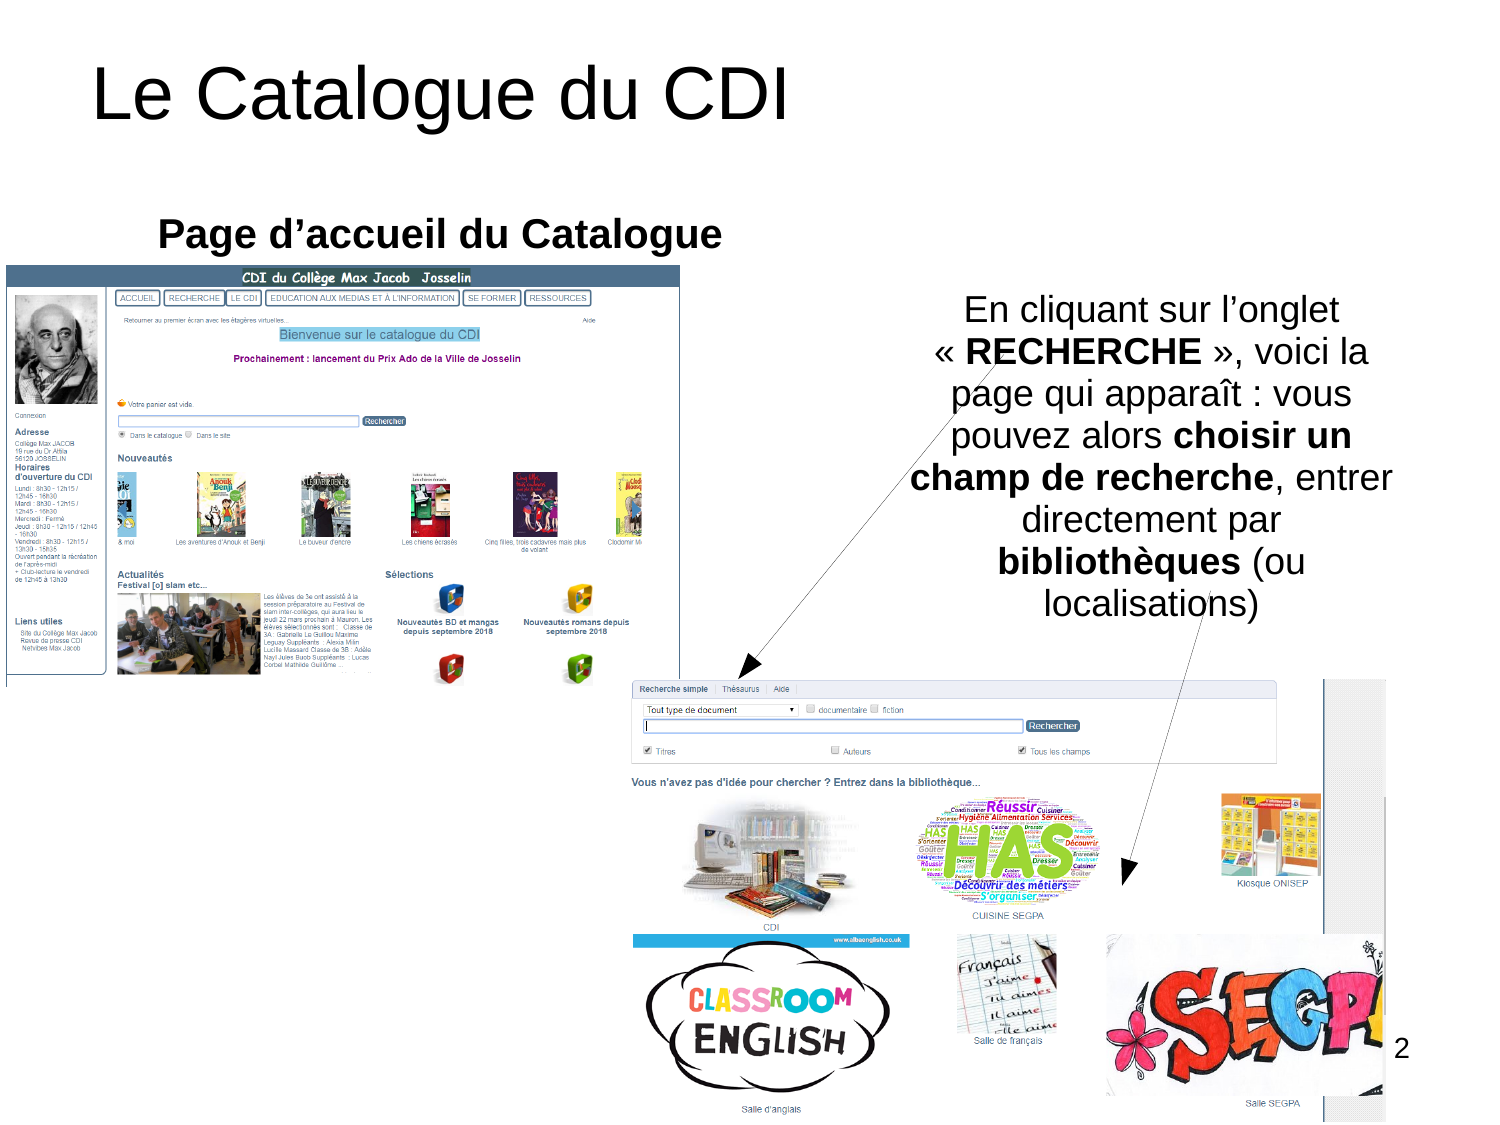

Le Catalogue du CDI
Page d’accueil du Catalogue
En cliquant sur l’onglet « RECHERCHE », voici la page qui apparaît : vous pouvez alors choisir un champ de recherche, entrer directement par bibliothèques (ou localisations)